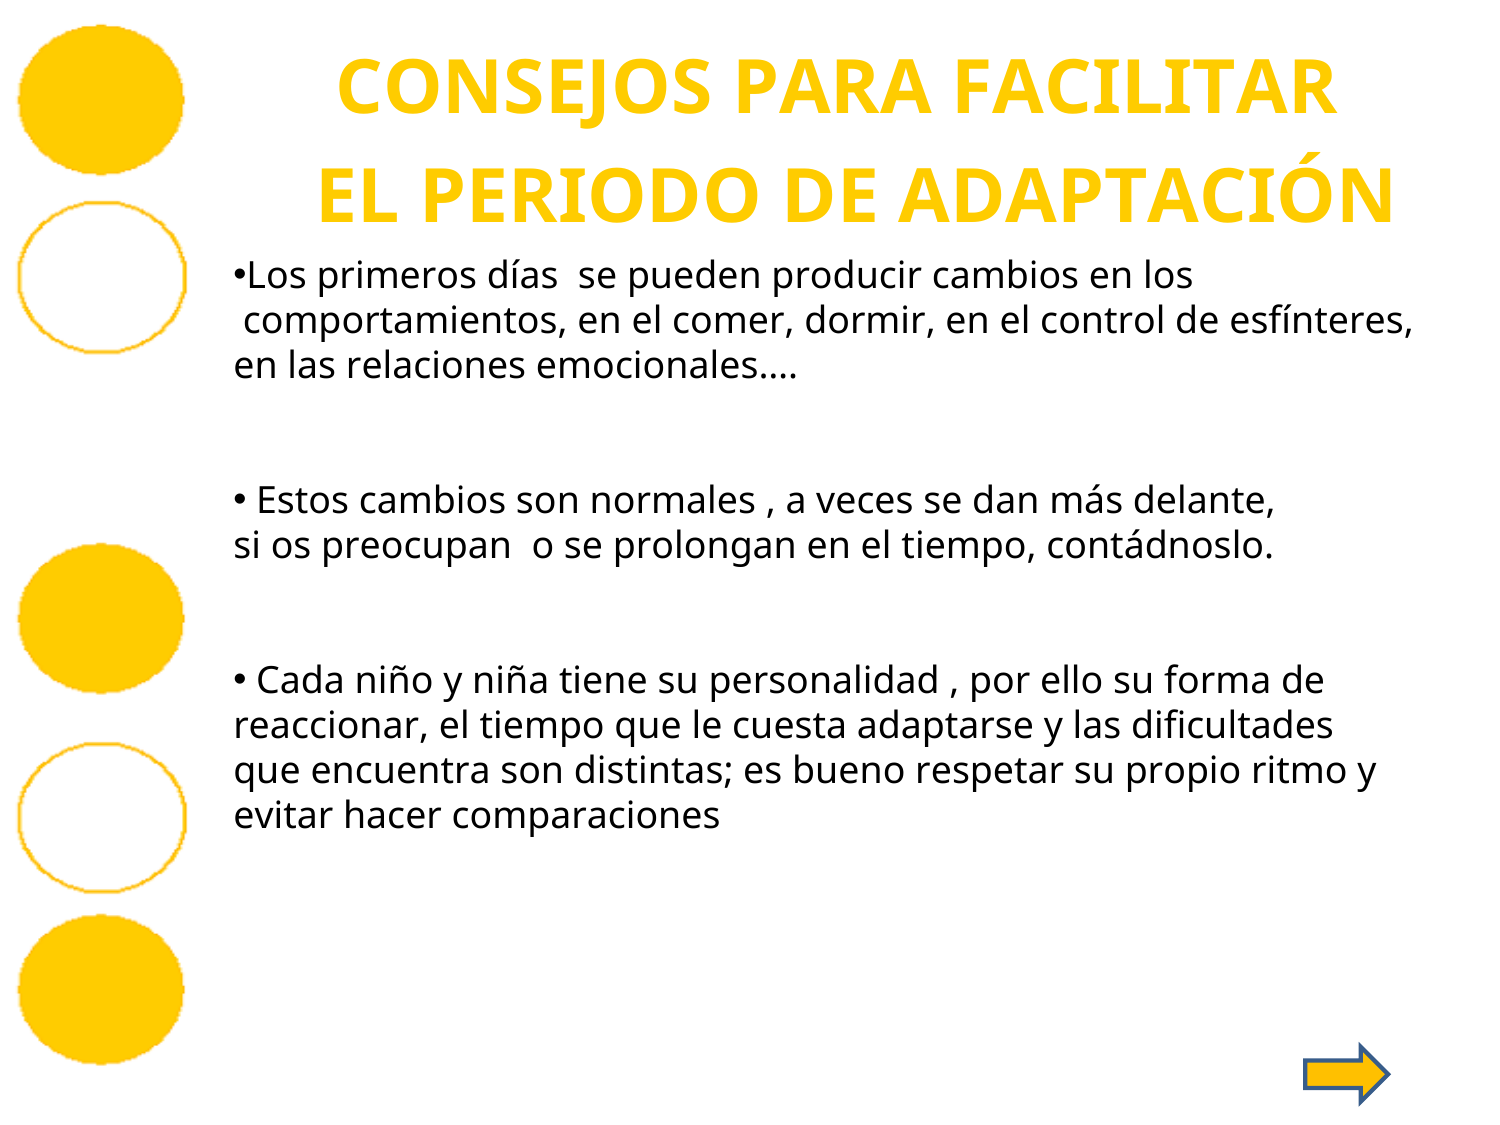

CONSEJOS PARA FACILITAR
EL PERIODO DE ADAPTACIÓN
Los primeros días se pueden producir cambios en los
 comportamientos, en el comer, dormir, en el control de esfínteres, en las relaciones emocionales….
 Estos cambios son normales , a veces se dan más delante,
si os preocupan o se prolongan en el tiempo, contádnoslo.
 Cada niño y niña tiene su personalidad , por ello su forma de
reaccionar, el tiempo que le cuesta adaptarse y las dificultades
que encuentra son distintas; es bueno respetar su propio ritmo y
evitar hacer comparaciones